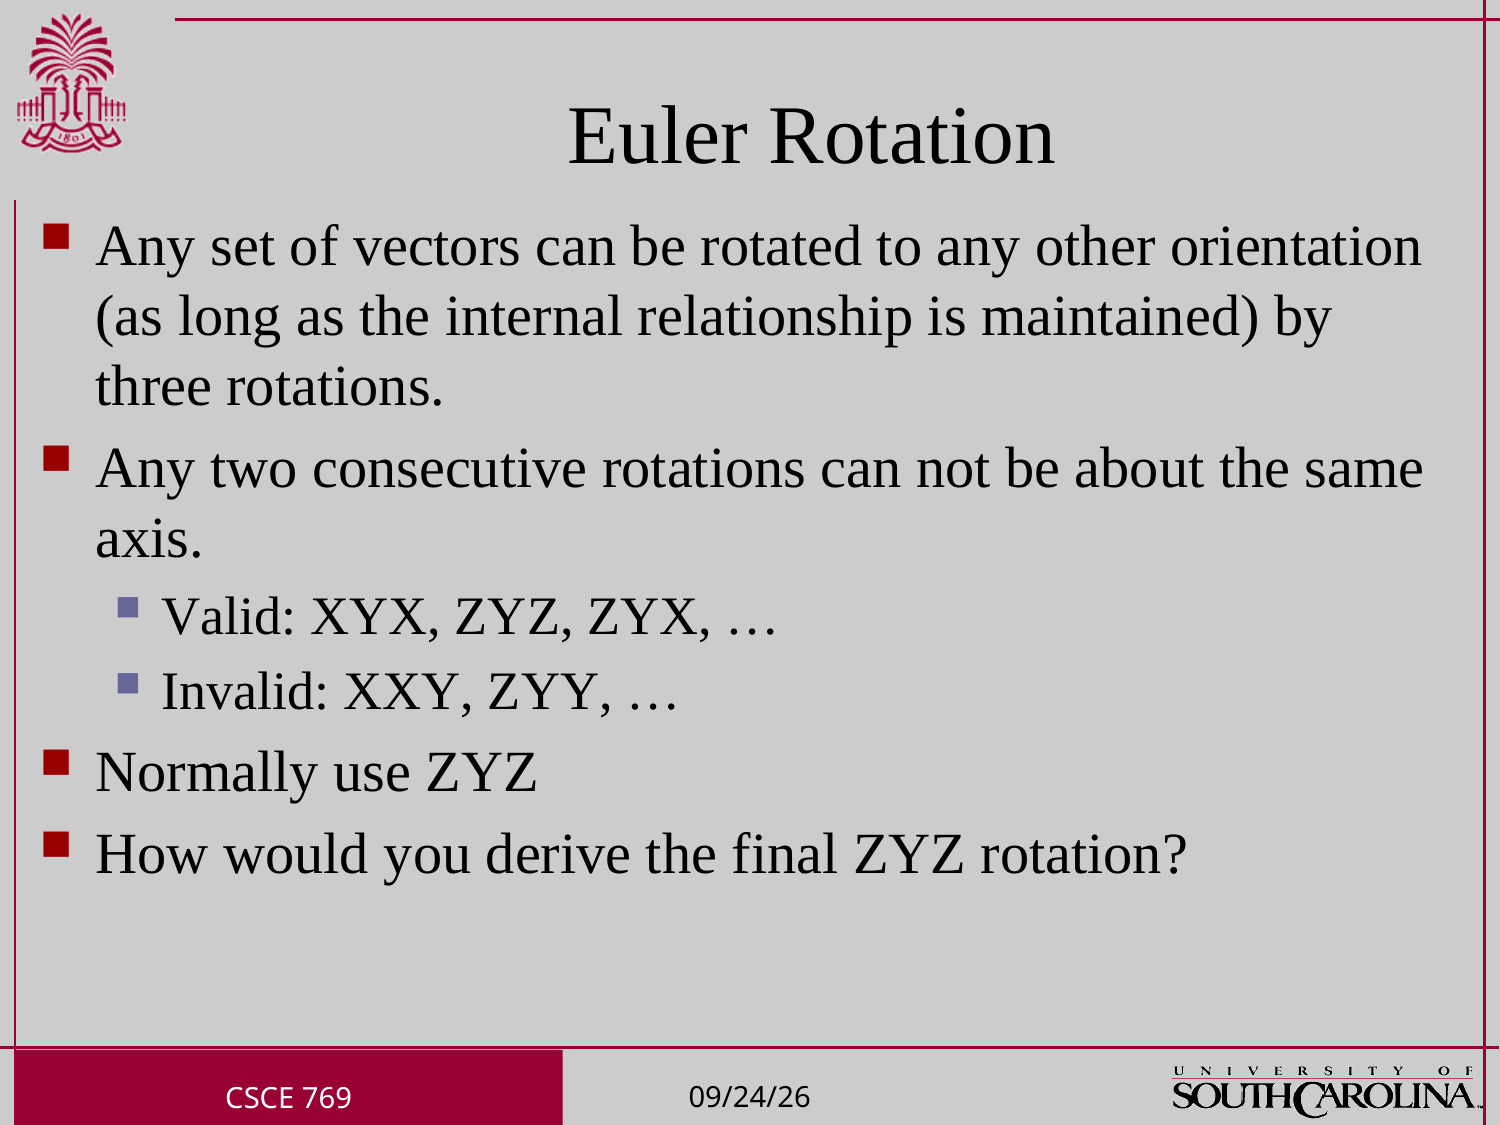

# Euler Rotation
Any set of vectors can be rotated to any other orientation (as long as the internal relationship is maintained) by three rotations.
Any two consecutive rotations can not be about the same axis.
Valid: XYX, ZYZ, ZYX, …
Invalid: XXY, ZYY, …
Normally use ZYZ
How would you derive the final ZYZ rotation?